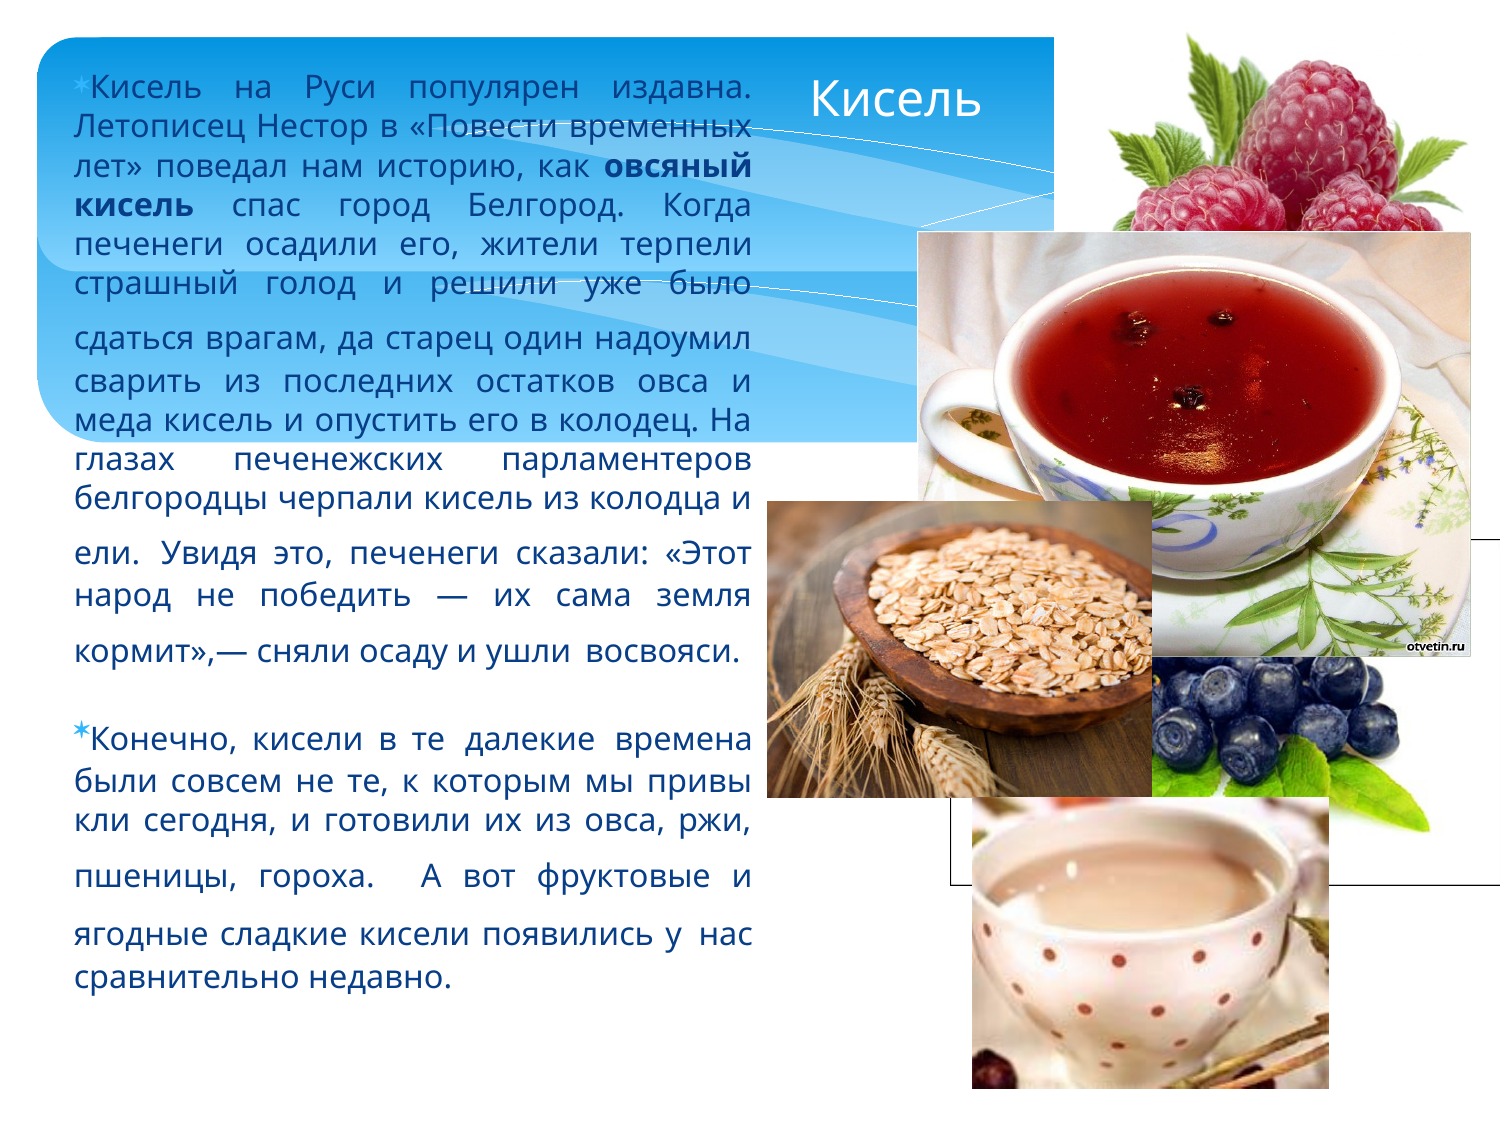

# Кисель на Руси популярен издавна. Летописец Не­стор в «Повести временных лет» поведал нам историю, как овсяный кисель спас город Белгород. Когда печенеги осадили его, жители тер­пели страшный голод и решили уже было сдаться врагам, да старец один надоумил сварить из послед­них остатков овса и меда кисель и опустить его в колодец. На глазах печенежских парламентеров белгородцы черпали кисель из колодца и ели. Увидя это, печенеги сказали: «Этот народ не победить — их сама земля кормит»,— сняли осаду и ушли восвояси.
Конечно, кисели в те далекие времена были совсем не те, к которым мы привы­кли сегодня, и готовили их из овса, ржи, пшеницы, гороха. А вот фруктовые и ягодные сладкие кисели появились у нас сравнитель­но недавно.
Кисель